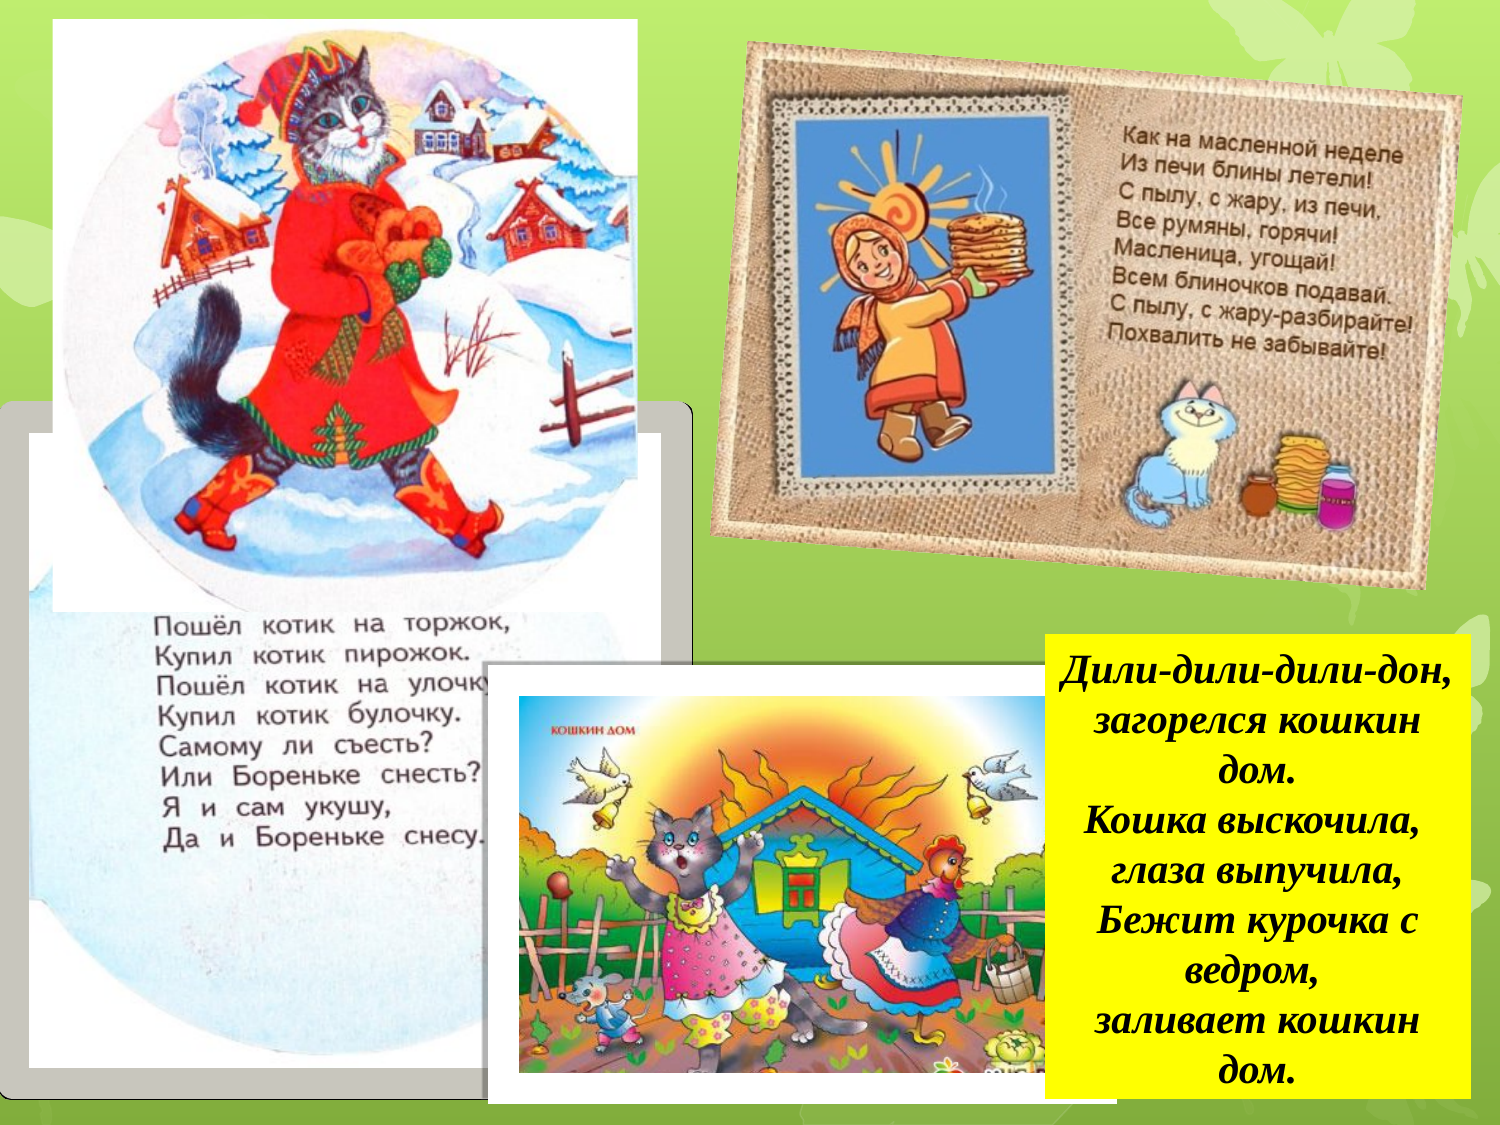

Дили-дили-дили-дон,
загорелся кошкин дом.
Кошка выскочила,
глаза выпучила,
Бежит курочка с ведром,
заливает кошкин дом.